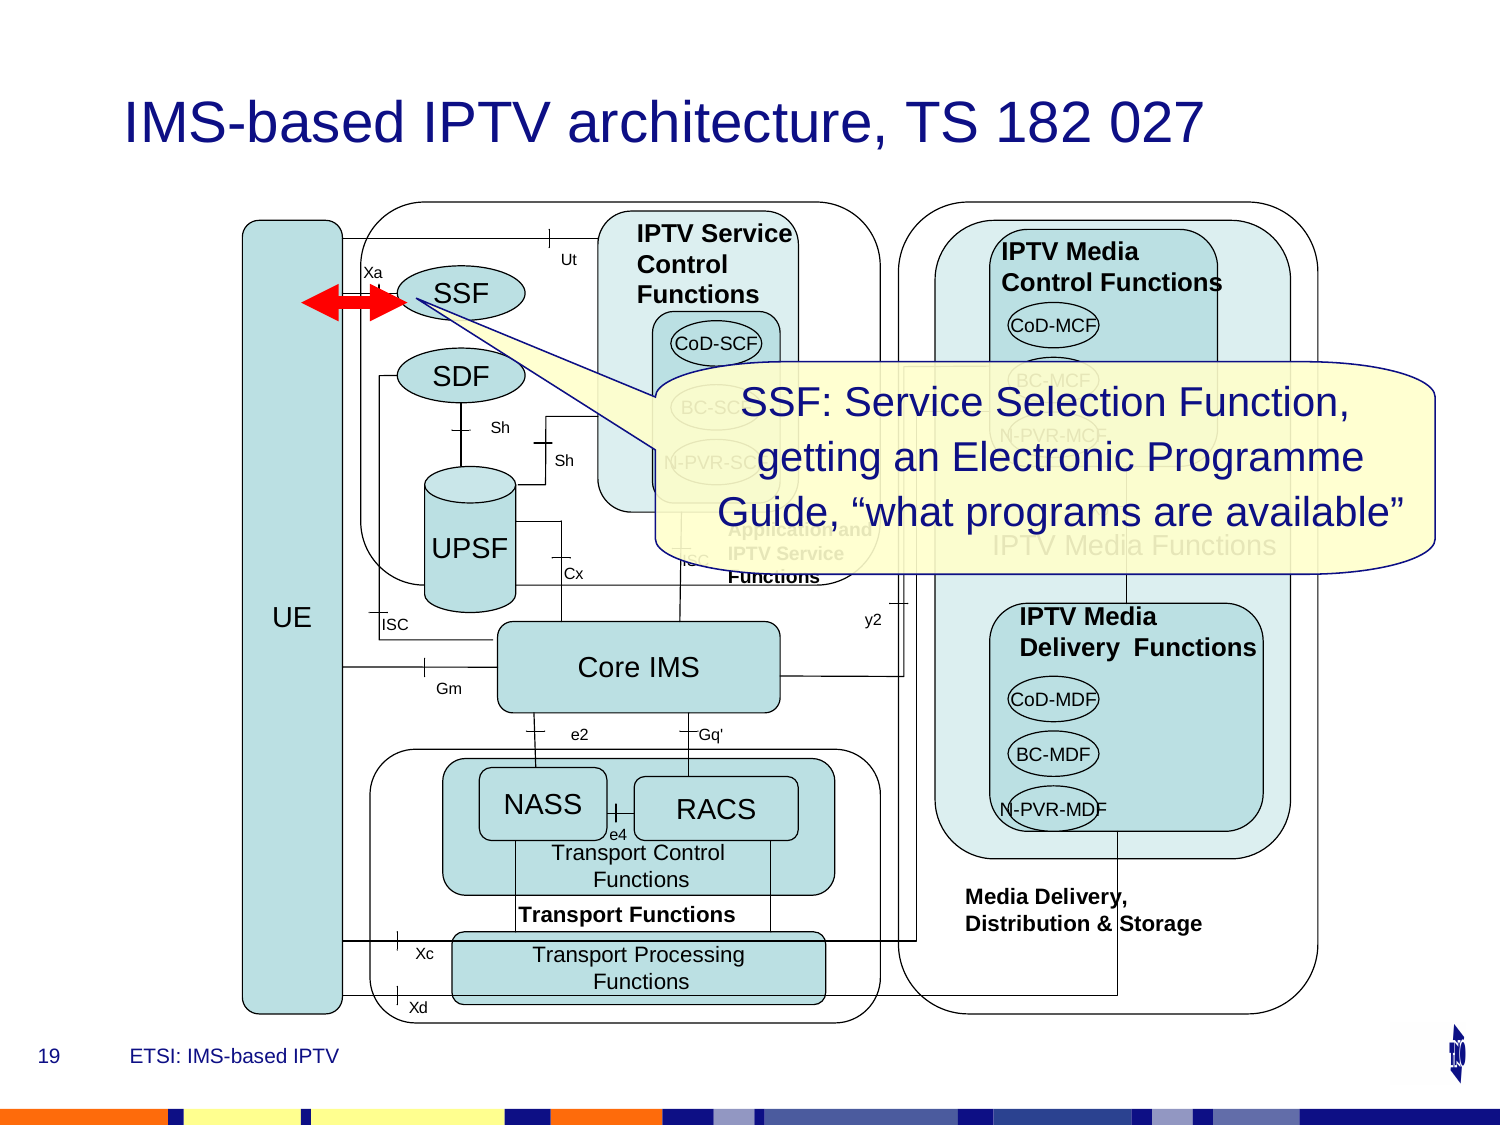

# IMS-based IPTV architecture, TS 182 027
SSF: Service Selection Function, getting an Electronic Programme Guide, “what programs are available”
19
ETSI: IMS-based IPTV